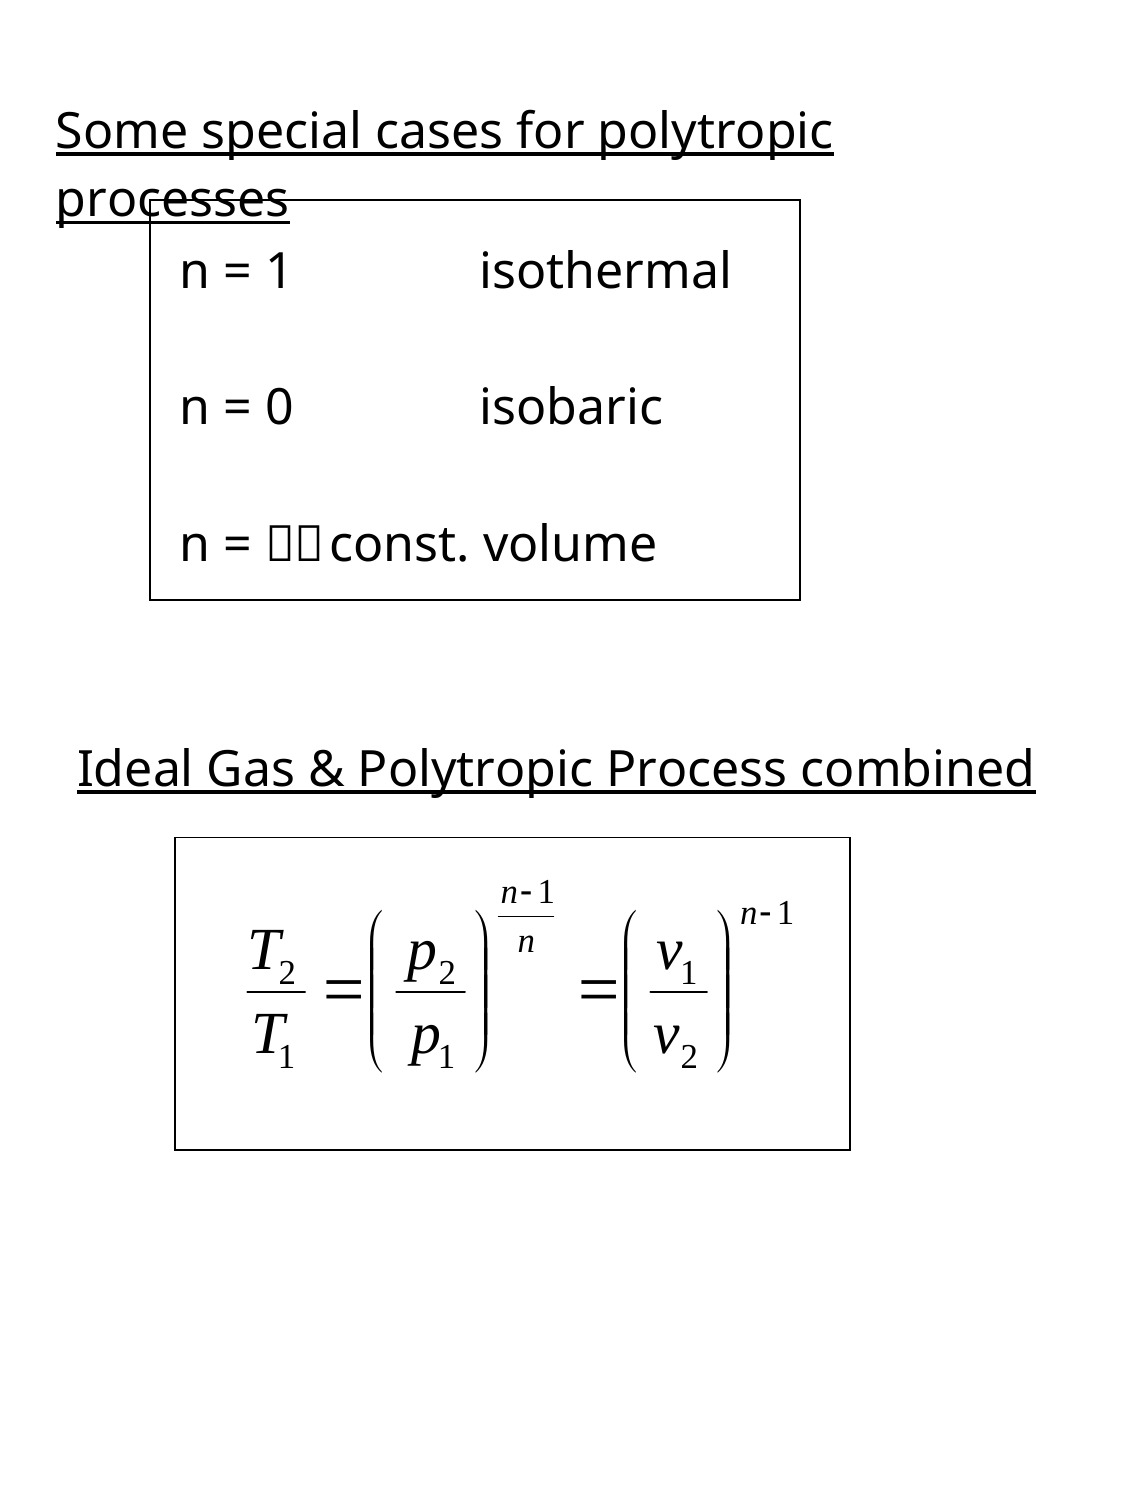

Some special cases for polytropic processes
n = 1		isothermal
n = 0		isobaric
n = 	const. volume
Ideal Gas & Polytropic Process combined